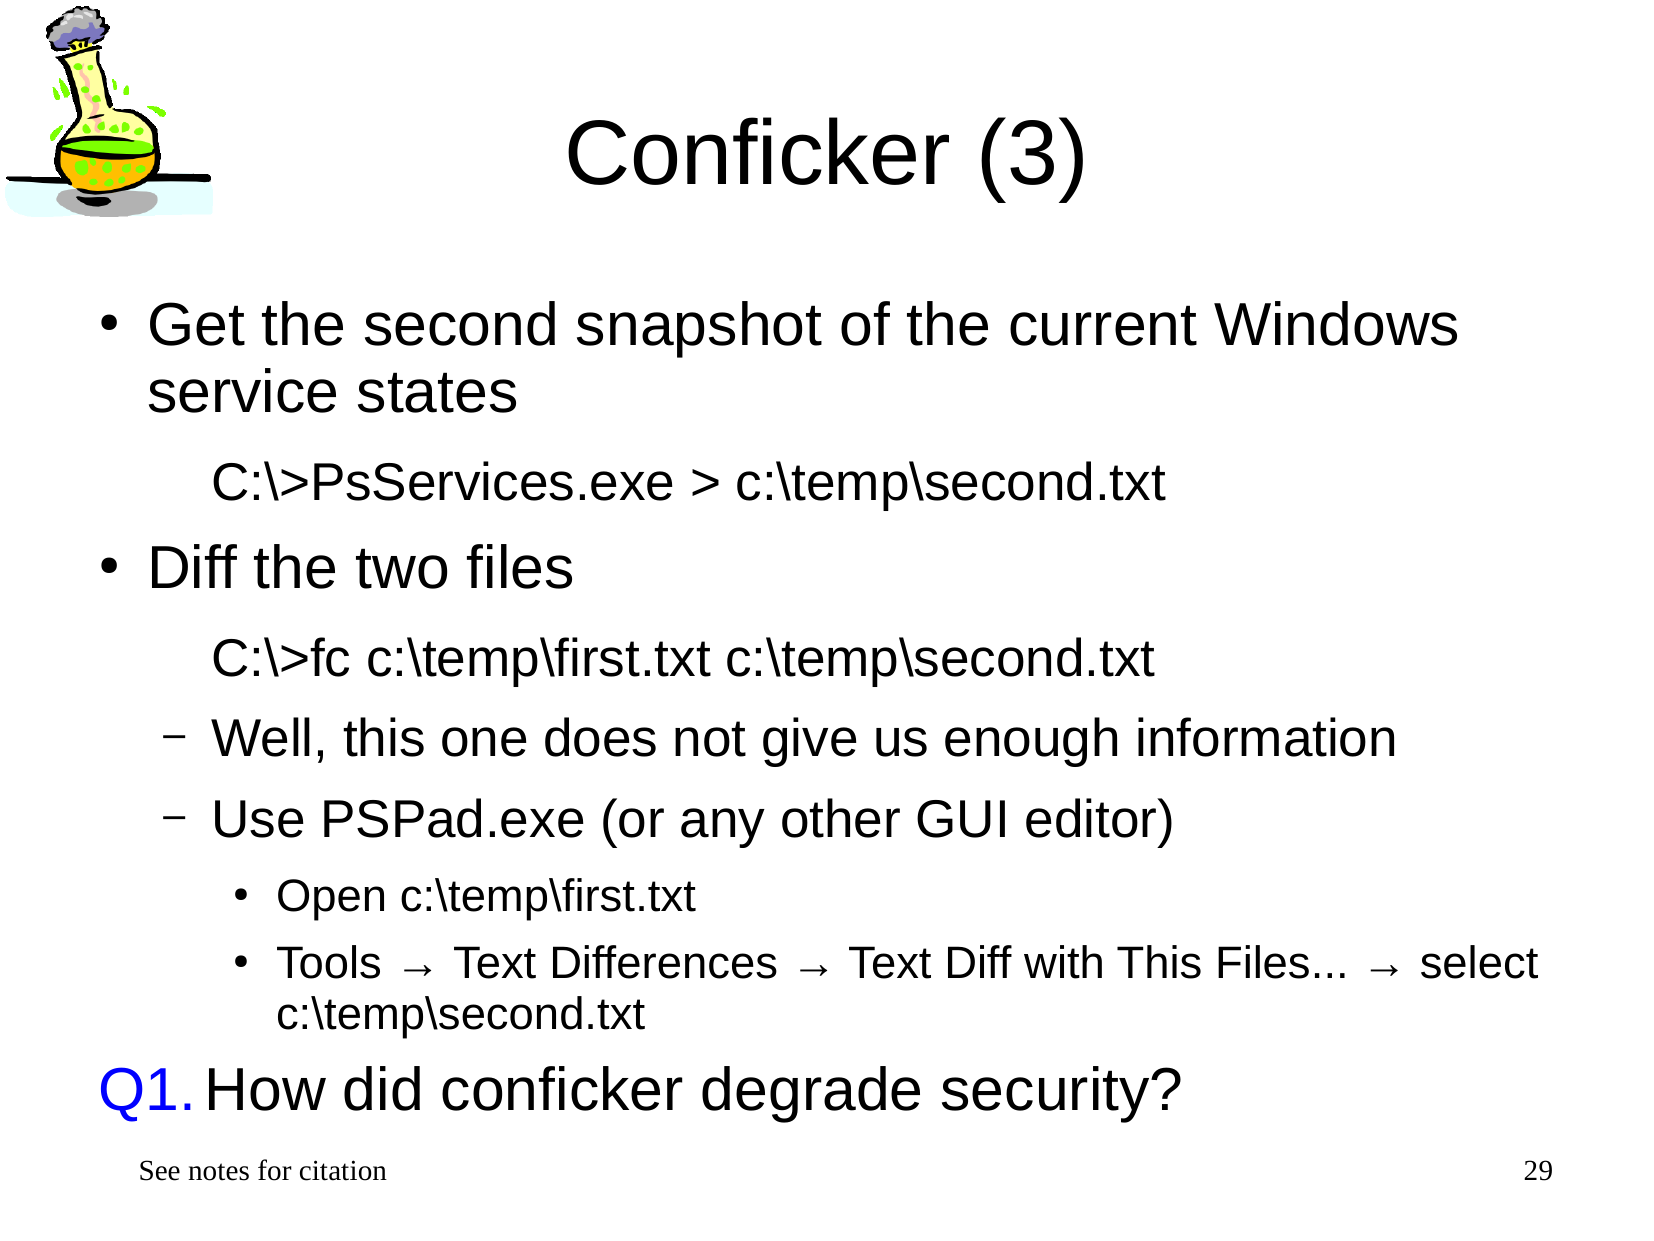

# Conficker (3)
Get the second snapshot of the current Windows service states
C:\>PsServices.exe > c:\temp\second.txt
Diff the two files
C:\>fc c:\temp\first.txt c:\temp\second.txt
Well, this one does not give us enough information
Use PSPad.exe (or any other GUI editor)
Open c:\temp\first.txt
Tools → Text Differences → Text Diff with This Files... → select c:\temp\second.txt
 How did conficker degrade security?
See notes for citation
29